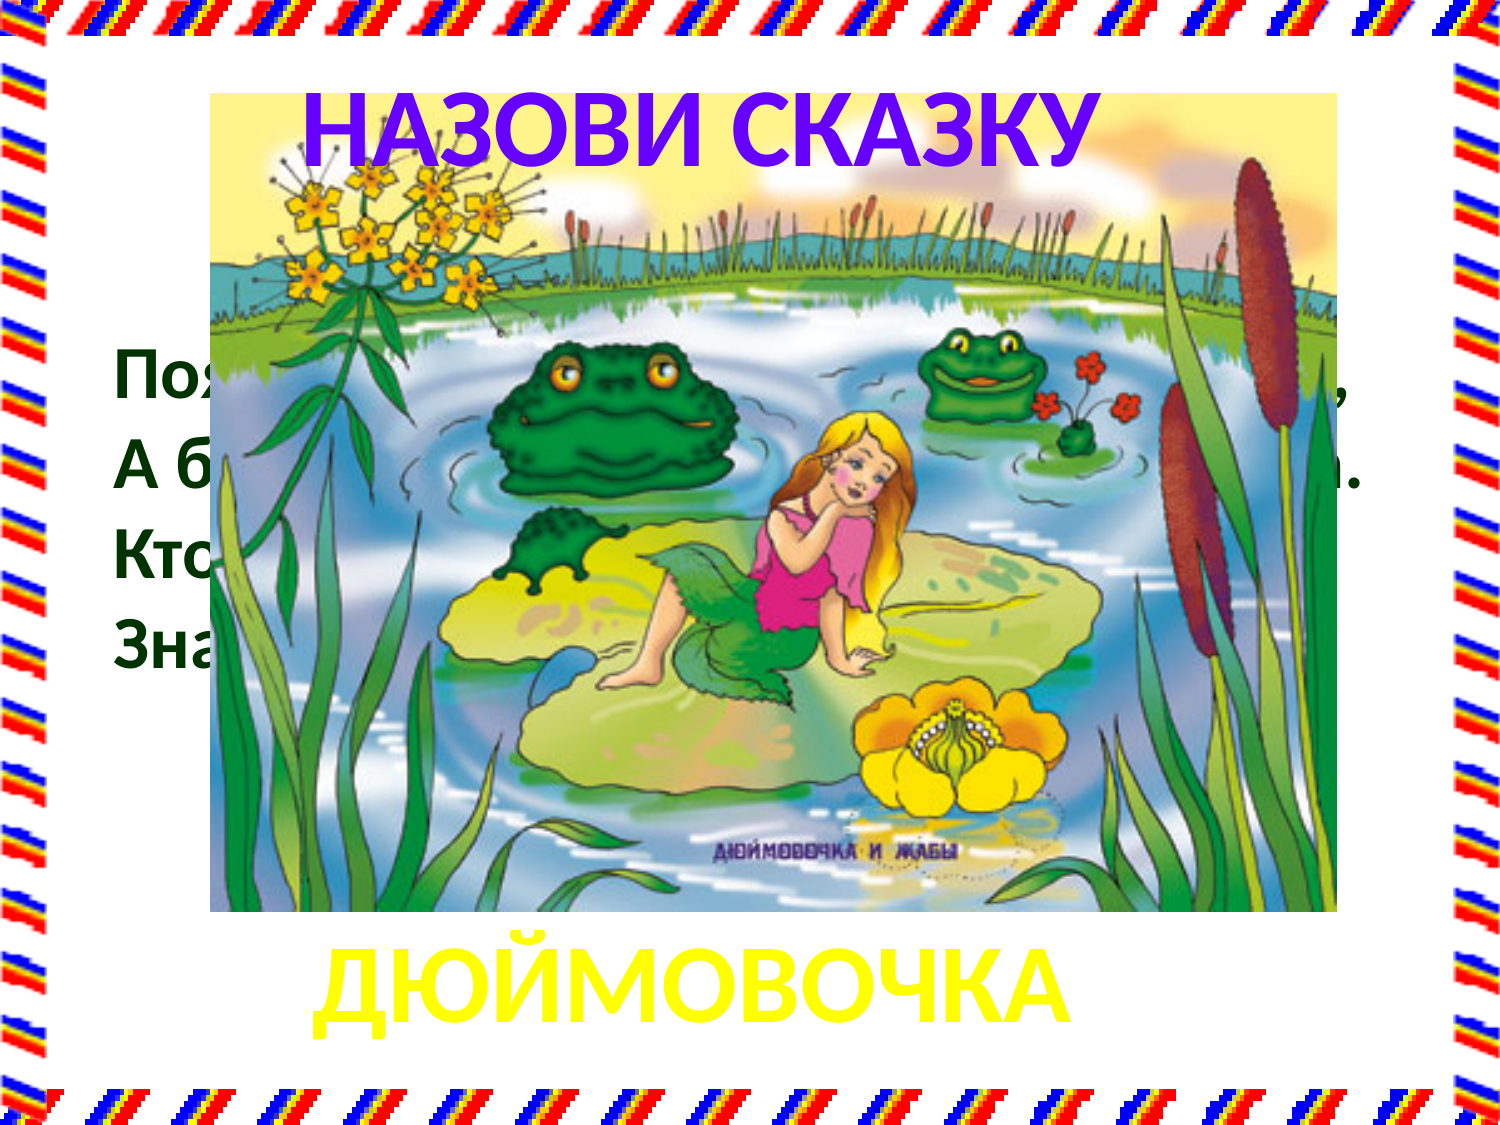

НАЗОВИ СКАЗКУ
Появилась девочка в чашечке цветка,
А была та девочка не больше ноготка.
Кто читал такую книжку,
Знает девочку-малышку?
ДЮЙМОВОЧКА